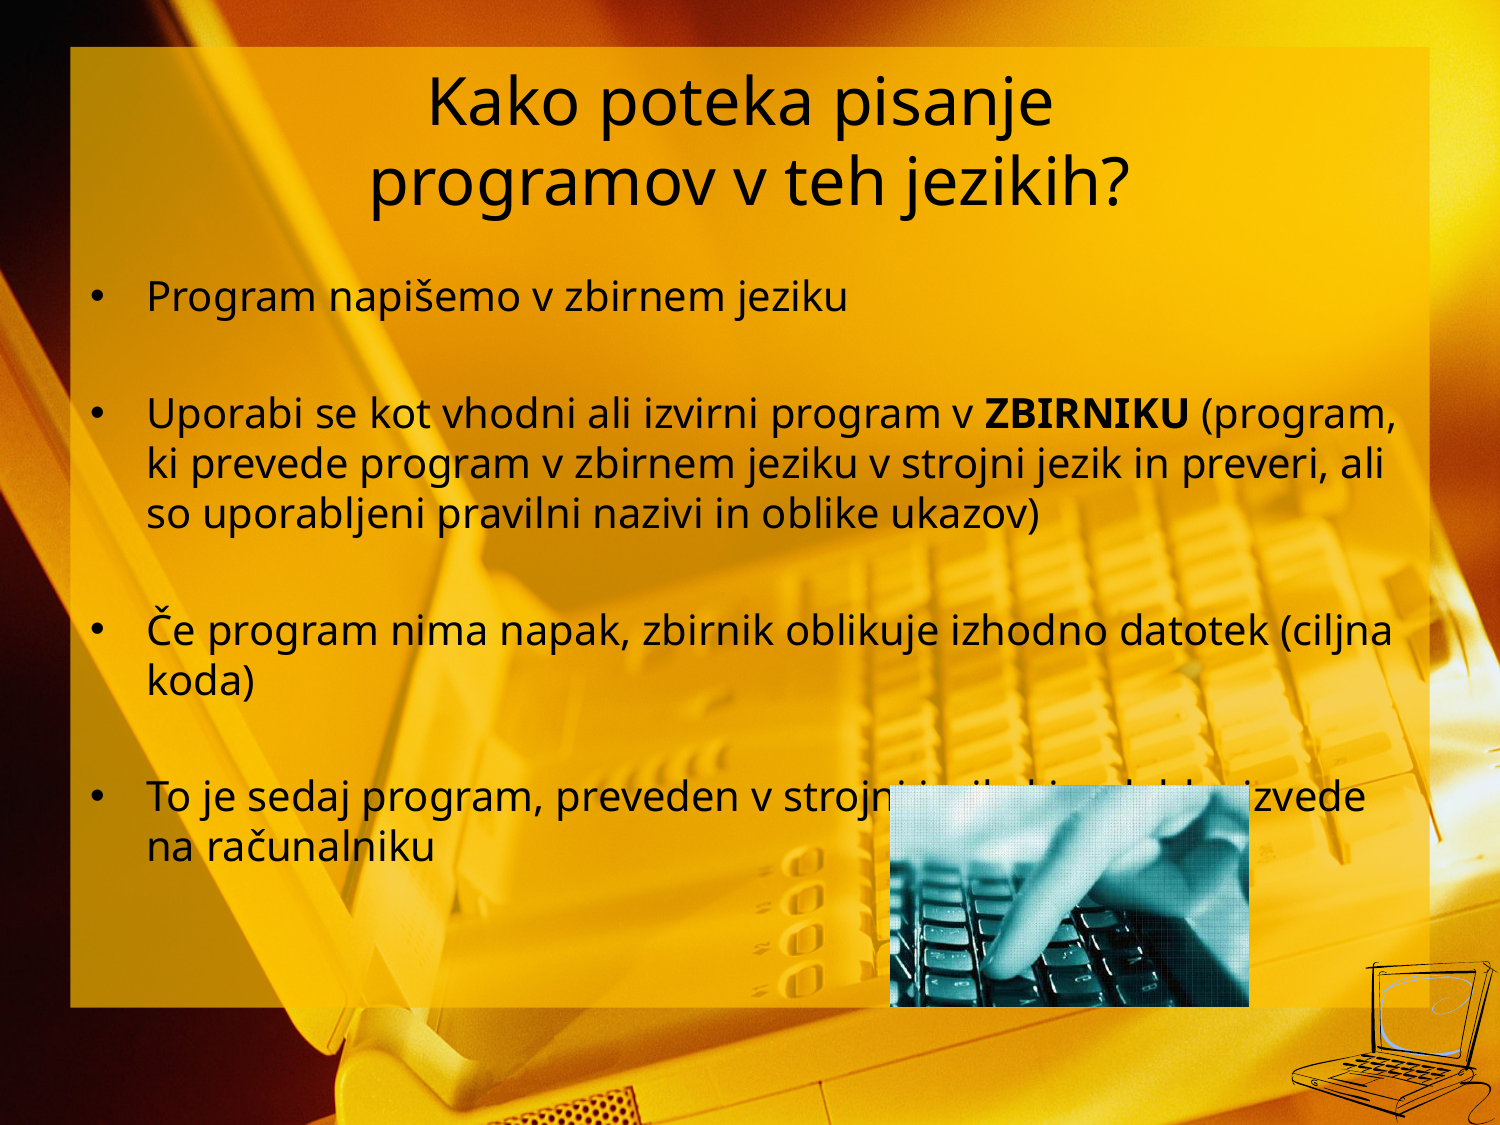

# Kako poteka pisanje programov v teh jezikih?
Program napišemo v zbirnem jeziku
Uporabi se kot vhodni ali izvirni program v ZBIRNIKU (program, ki prevede program v zbirnem jeziku v strojni jezik in preveri, ali so uporabljeni pravilni nazivi in oblike ukazov)
Če program nima napak, zbirnik oblikuje izhodno datotek (ciljna koda)
To je sedaj program, preveden v strojni jezik, ki se lahko izvede na računalniku